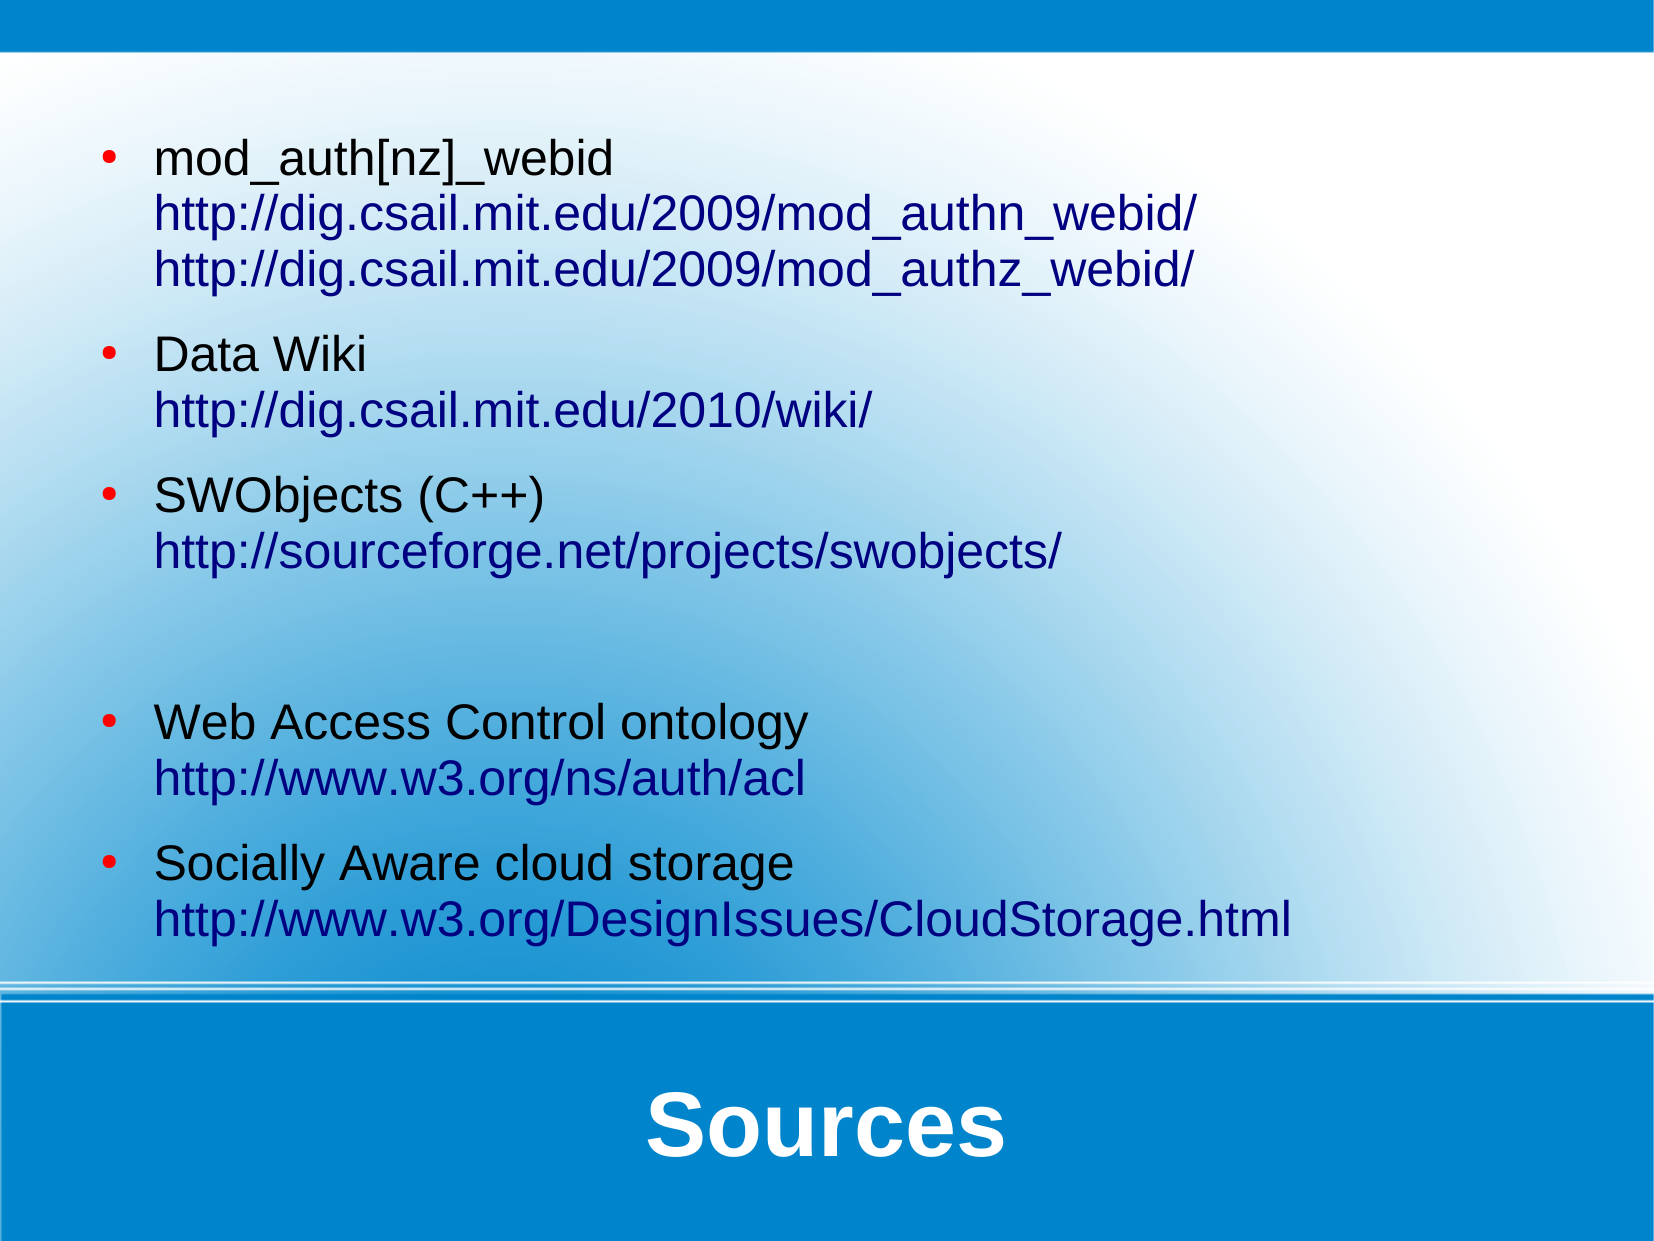

mod_auth[nz]_webid
http://dig.csail.mit.edu/2009/mod_authn_webid/
http://dig.csail.mit.edu/2009/mod_authz_webid/
Data Wiki
http://dig.csail.mit.edu/2010/wiki/
SWObjects (C++)
http://sourceforge.net/projects/swobjects/
Web Access Control ontology
http://www.w3.org/ns/auth/acl
Socially Aware cloud storage
http://www.w3.org/DesignIssues/CloudStorage.html
# Sources